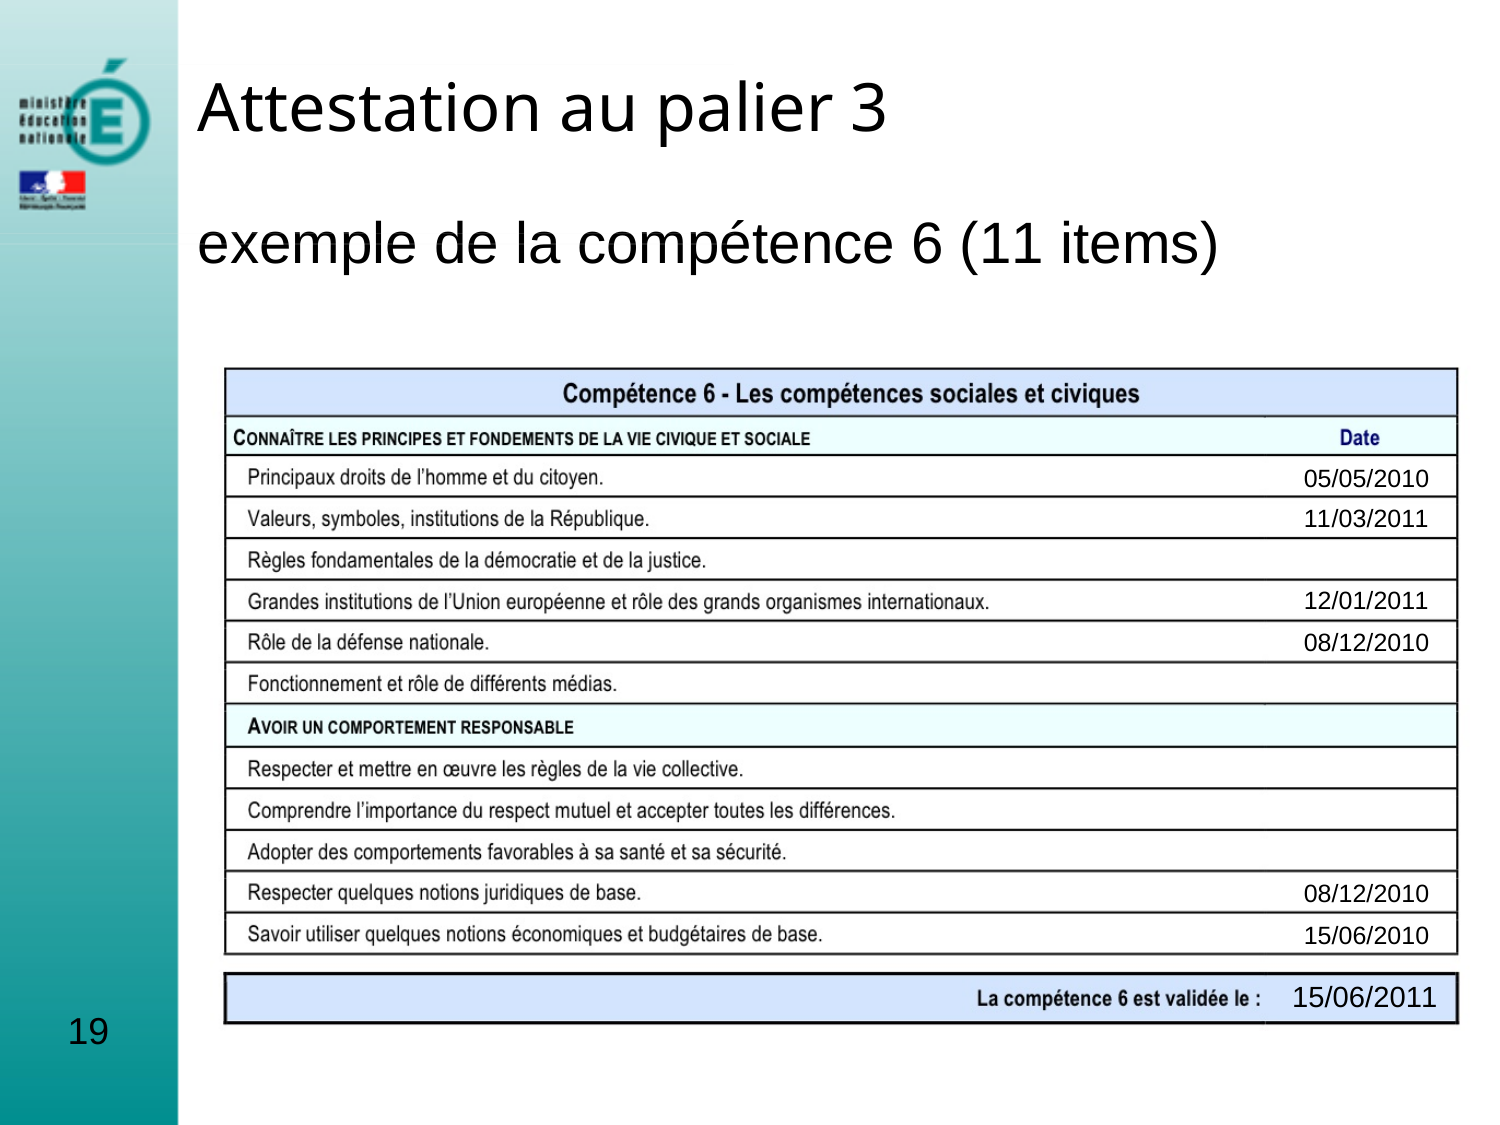

# Attestation au palier 3 exemple de la compétence 6 (11 items)
05/05/2010
11/03/2011
12/01/2011
08/12/2010
08/12/2010
15/06/2010
15/06/2011